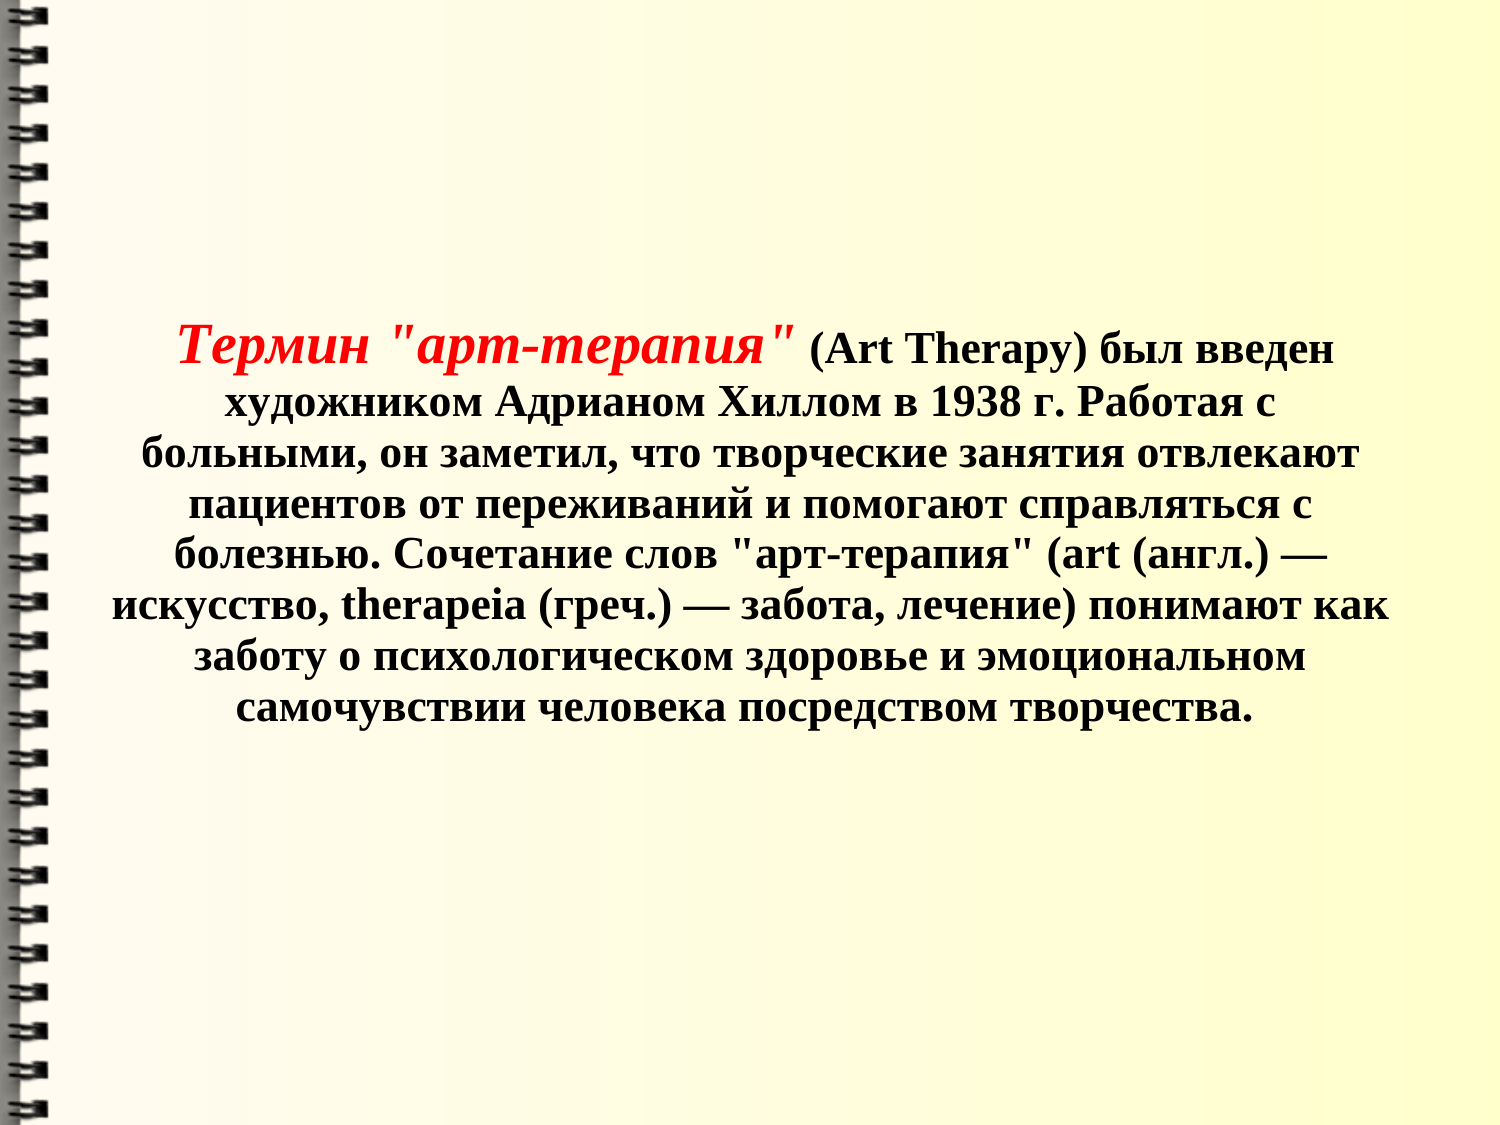

# Термин "арт-терапия" (Art Therapy) был введен художником Адрианом Хиллом в 1938 г. Работая с больными, он заметил, что творческие занятия отвлекают пациентов от переживаний и помогают справляться с болезнью. Сочетание слов "арт-терапия" (аrt (англ.) — искусство, therapеia (греч.) — забота, лечение) понимают как заботу о психологическом здоровье и эмоциональном самочувствии человека посредством творчества.